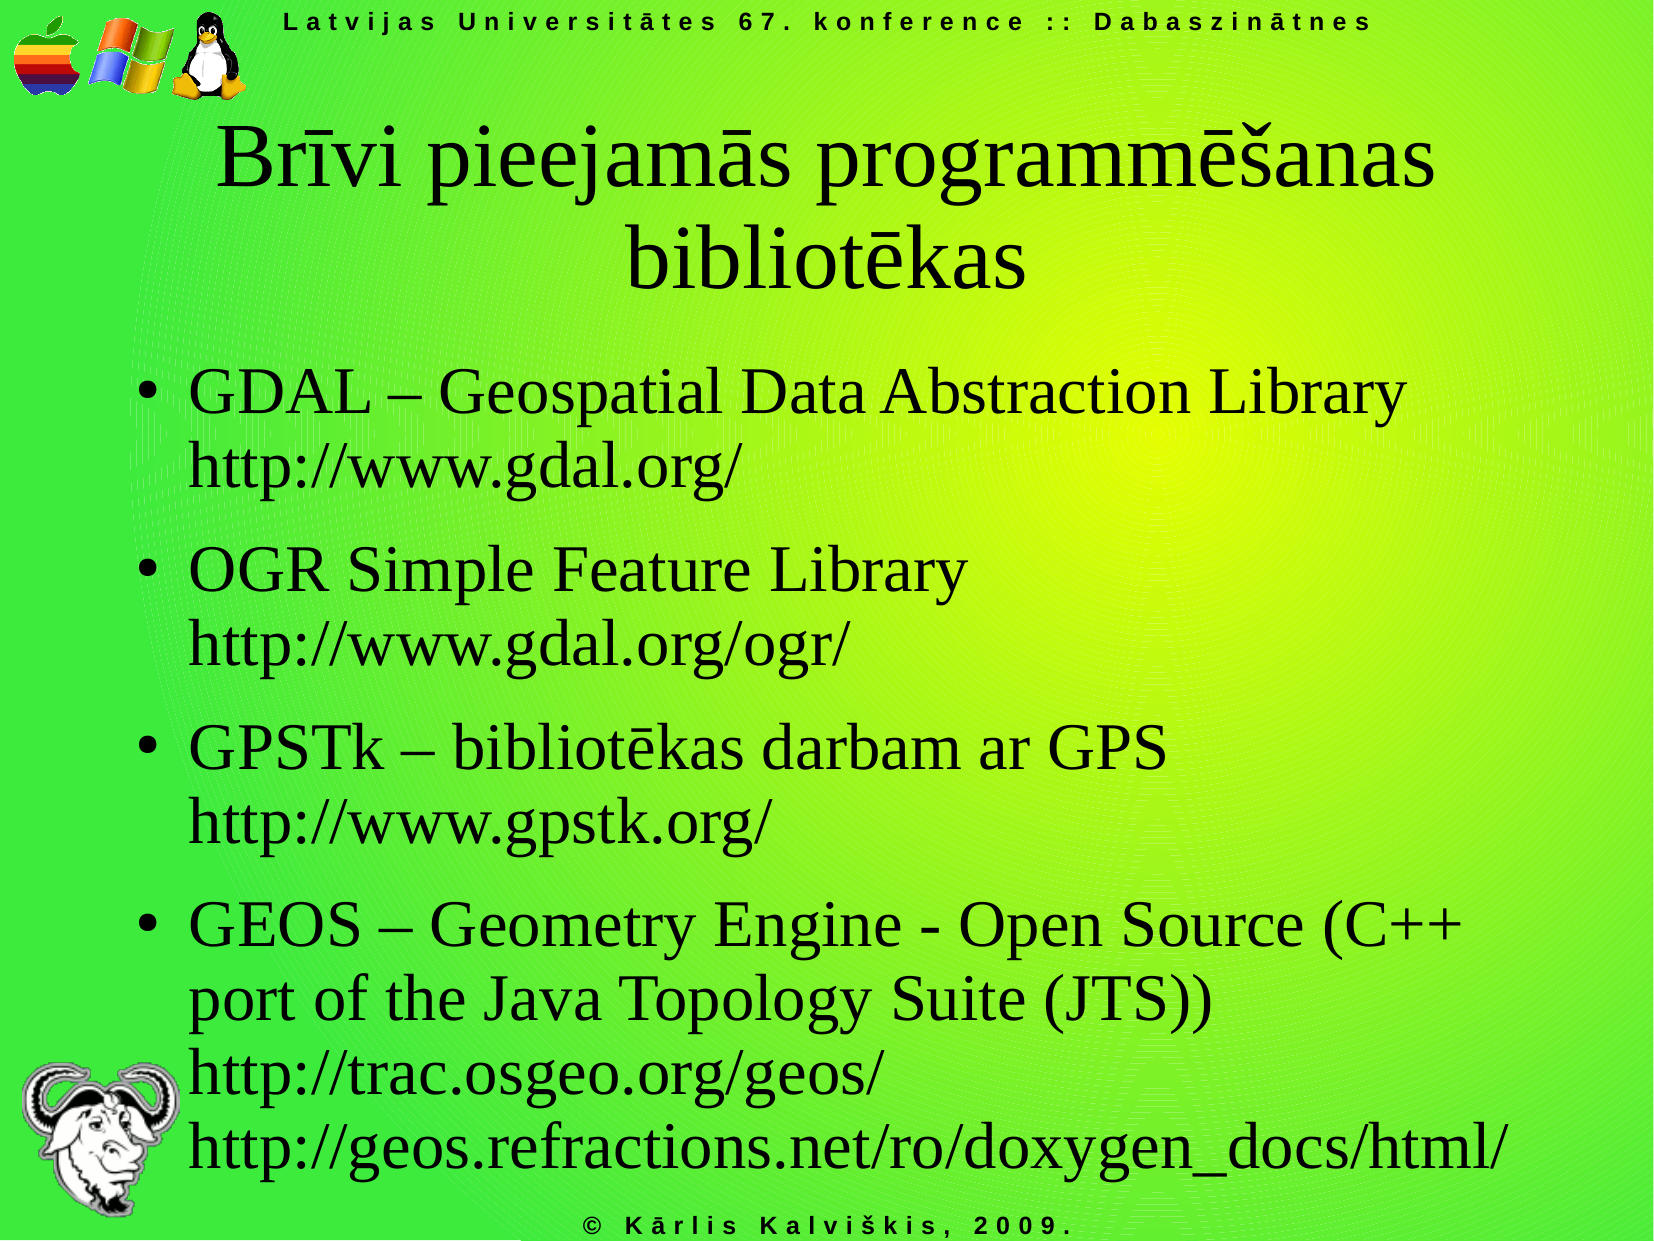

# Brīvi pieejamās programmēšanas bibliotēkas
GDAL – Geospatial Data Abstraction Library
http://www.gdal.org/
OGR Simple Feature Library
http://www.gdal.org/ogr/
GPSTk – bibliotēkas darbam ar GPS
http://www.gpstk.org/
GEOS – Geometry Engine - Open Source (C++ port of the Java Topology Suite (JTS))
http://trac.osgeo.org/geos/
http://geos.refractions.net/ro/doxygen_docs/html/